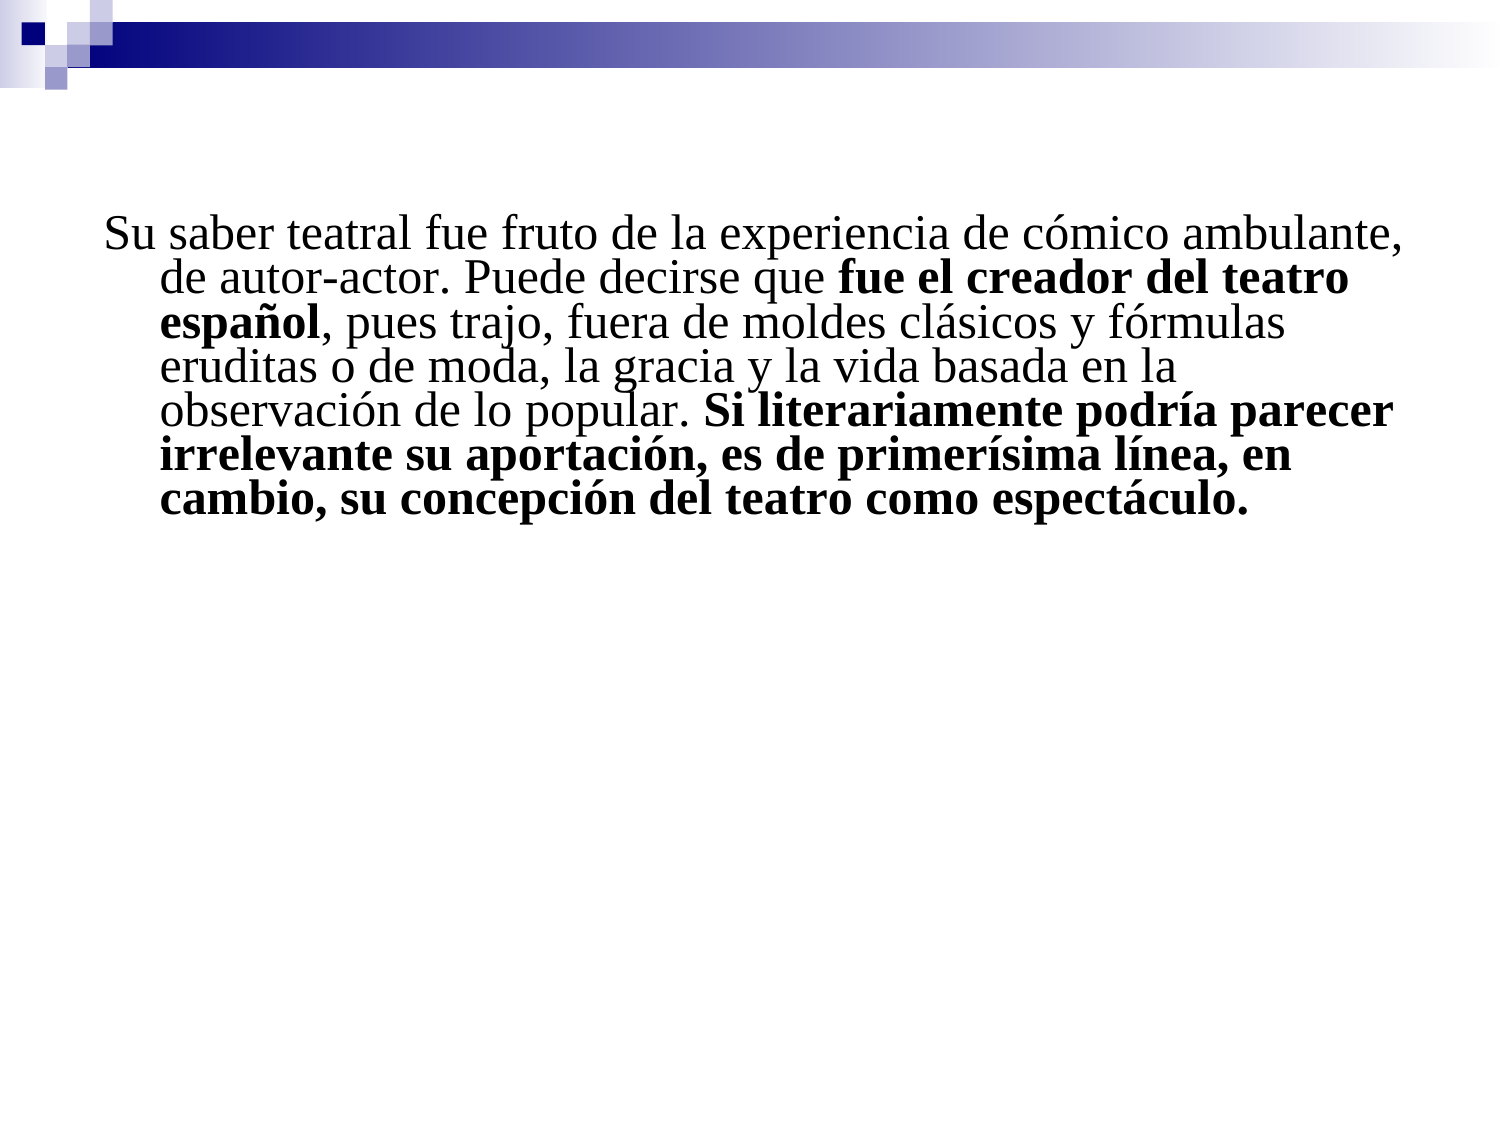

# Su saber teatral fue fruto de la experiencia de cómico ambulante, de autor-actor. Puede decirse que fue el creador del teatro español, pues trajo, fuera de moldes clásicos y fórmulas eruditas o de moda, la gracia y la vida basada en la observación de lo popular. Si literariamente podría parecer irrelevante su aportación, es de primerísima línea, en cambio, su concepción del teatro como espectáculo.